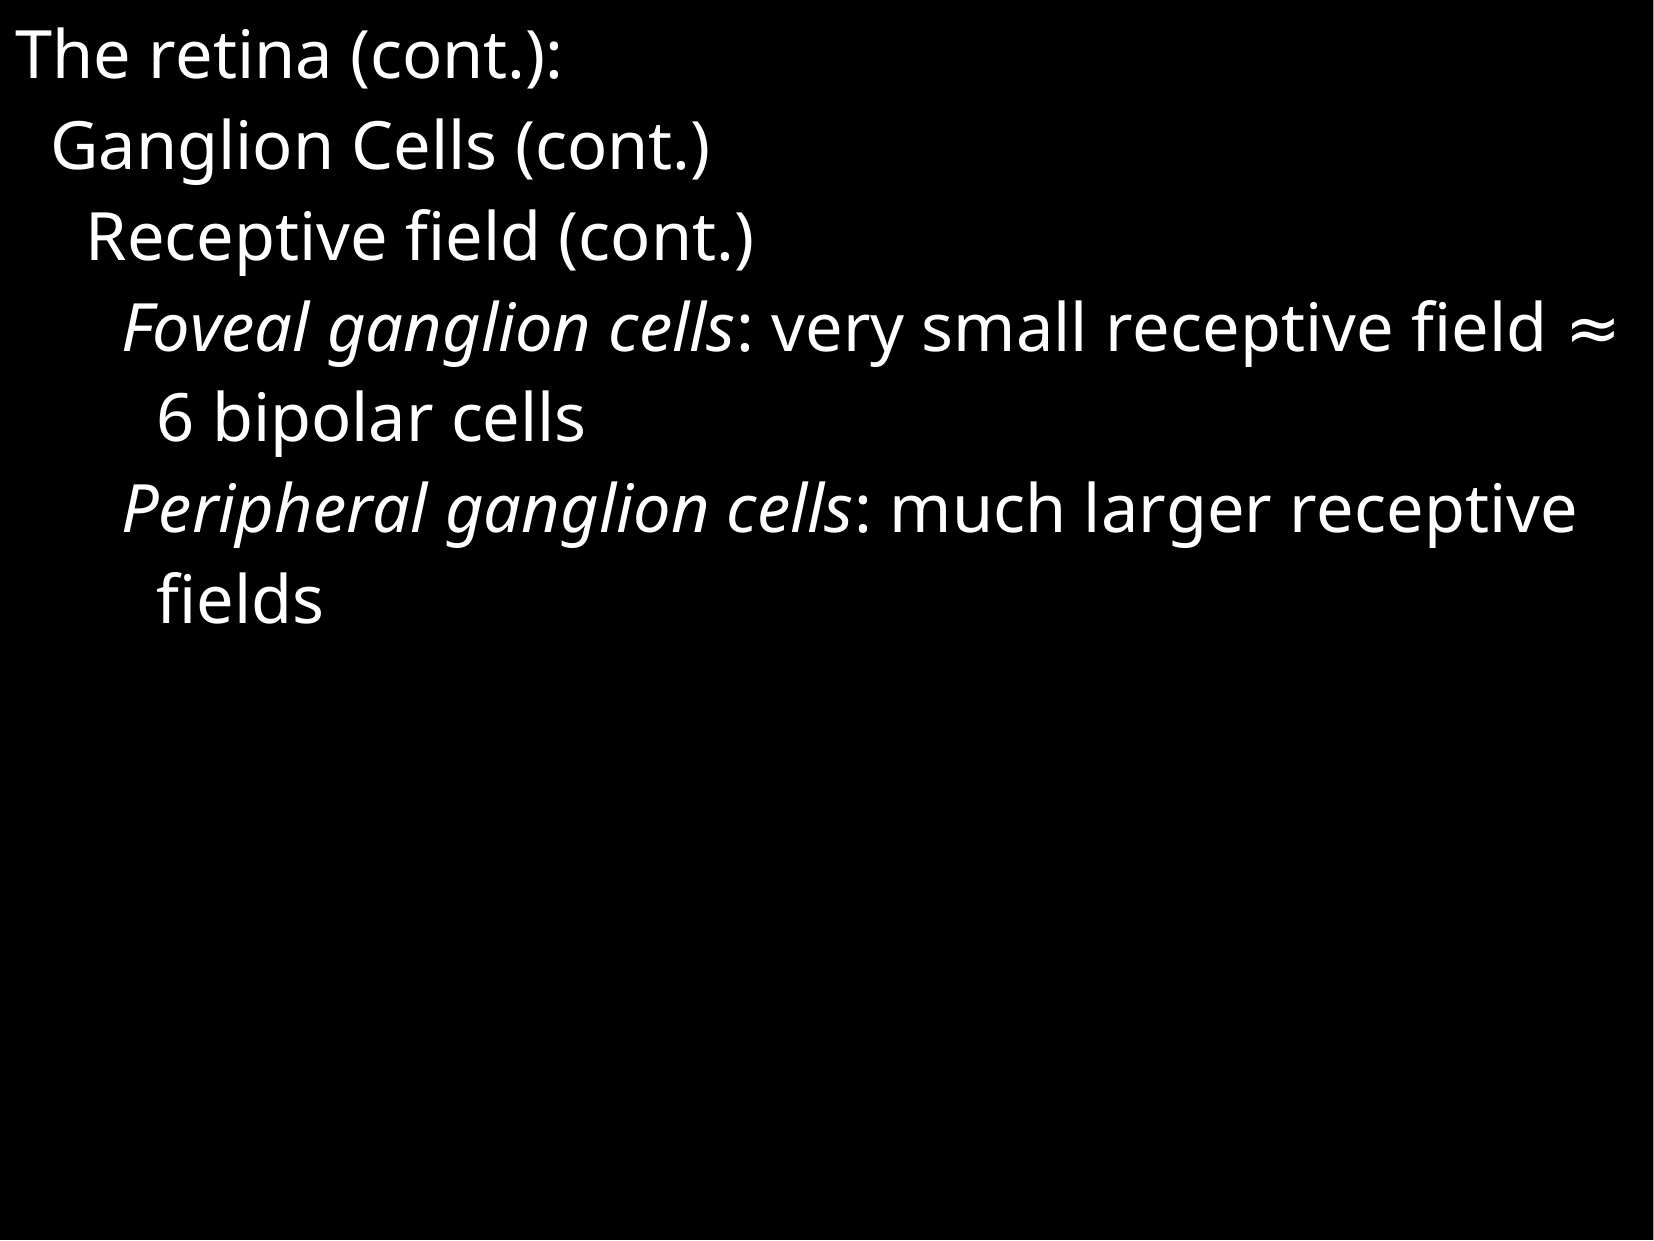

The retina (cont.):
Ganglion Cells (cont.)
Receptive field (cont.)
Foveal ganglion cells: very small receptive field ≈ 6 bipolar cells
Peripheral ganglion cells: much larger receptive fields